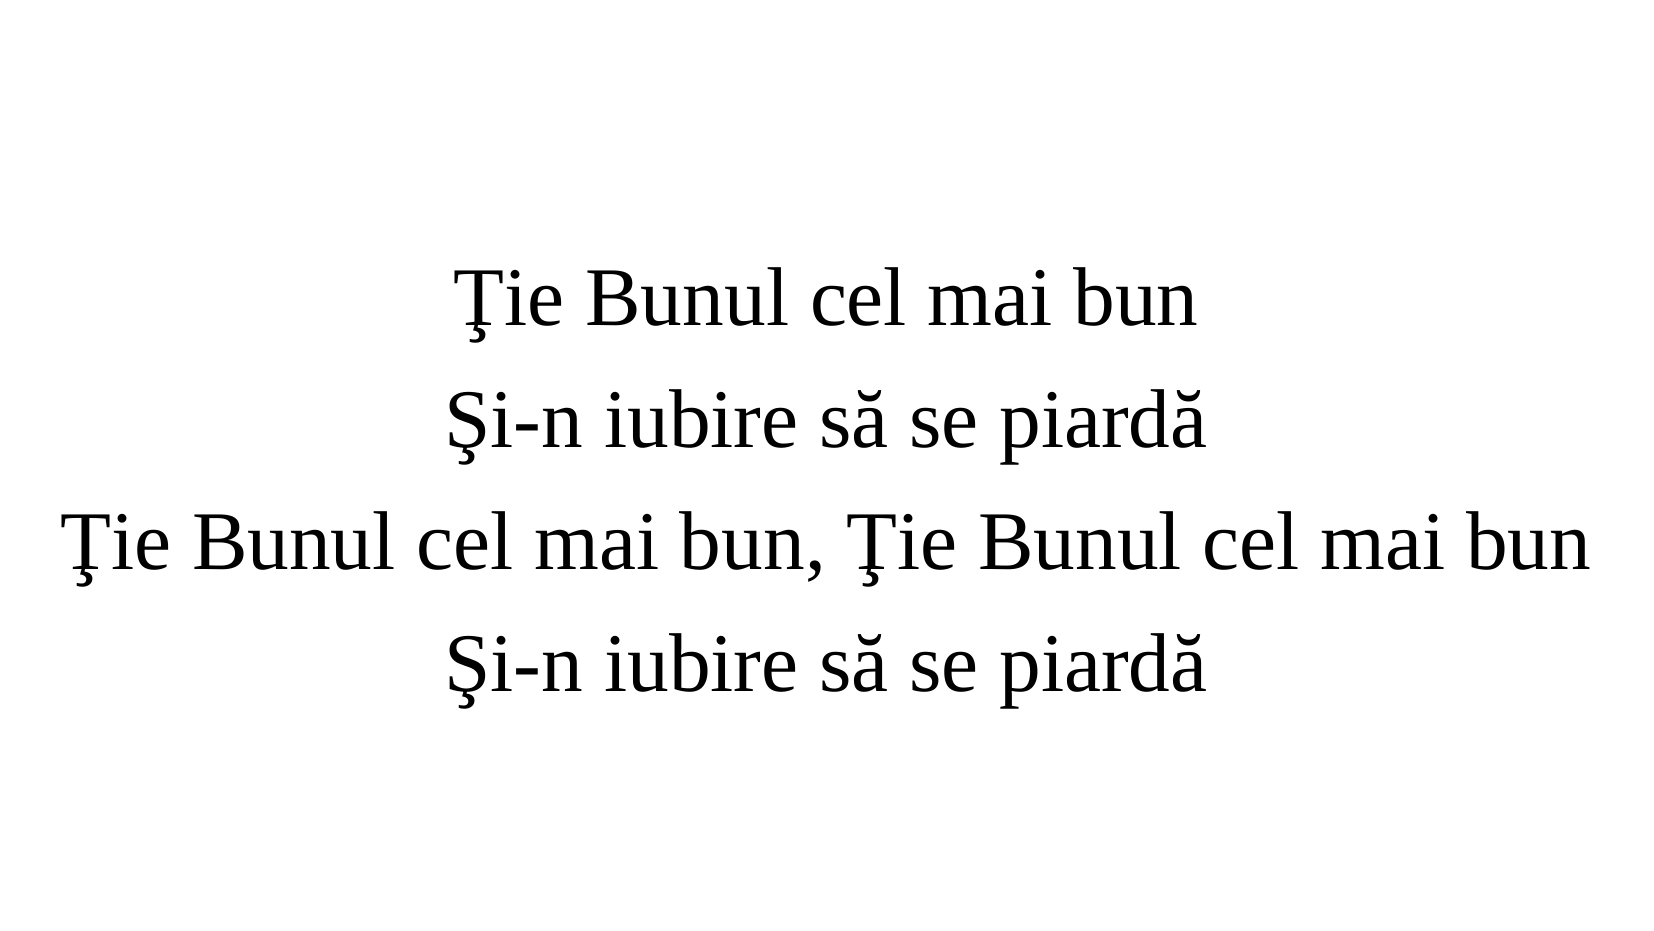

# Ţie Bunul cel mai bun
Şi-n iubire să se piardă
Ţie Bunul cel mai bun, Ţie Bunul cel mai bun
Şi-n iubire să se piardă